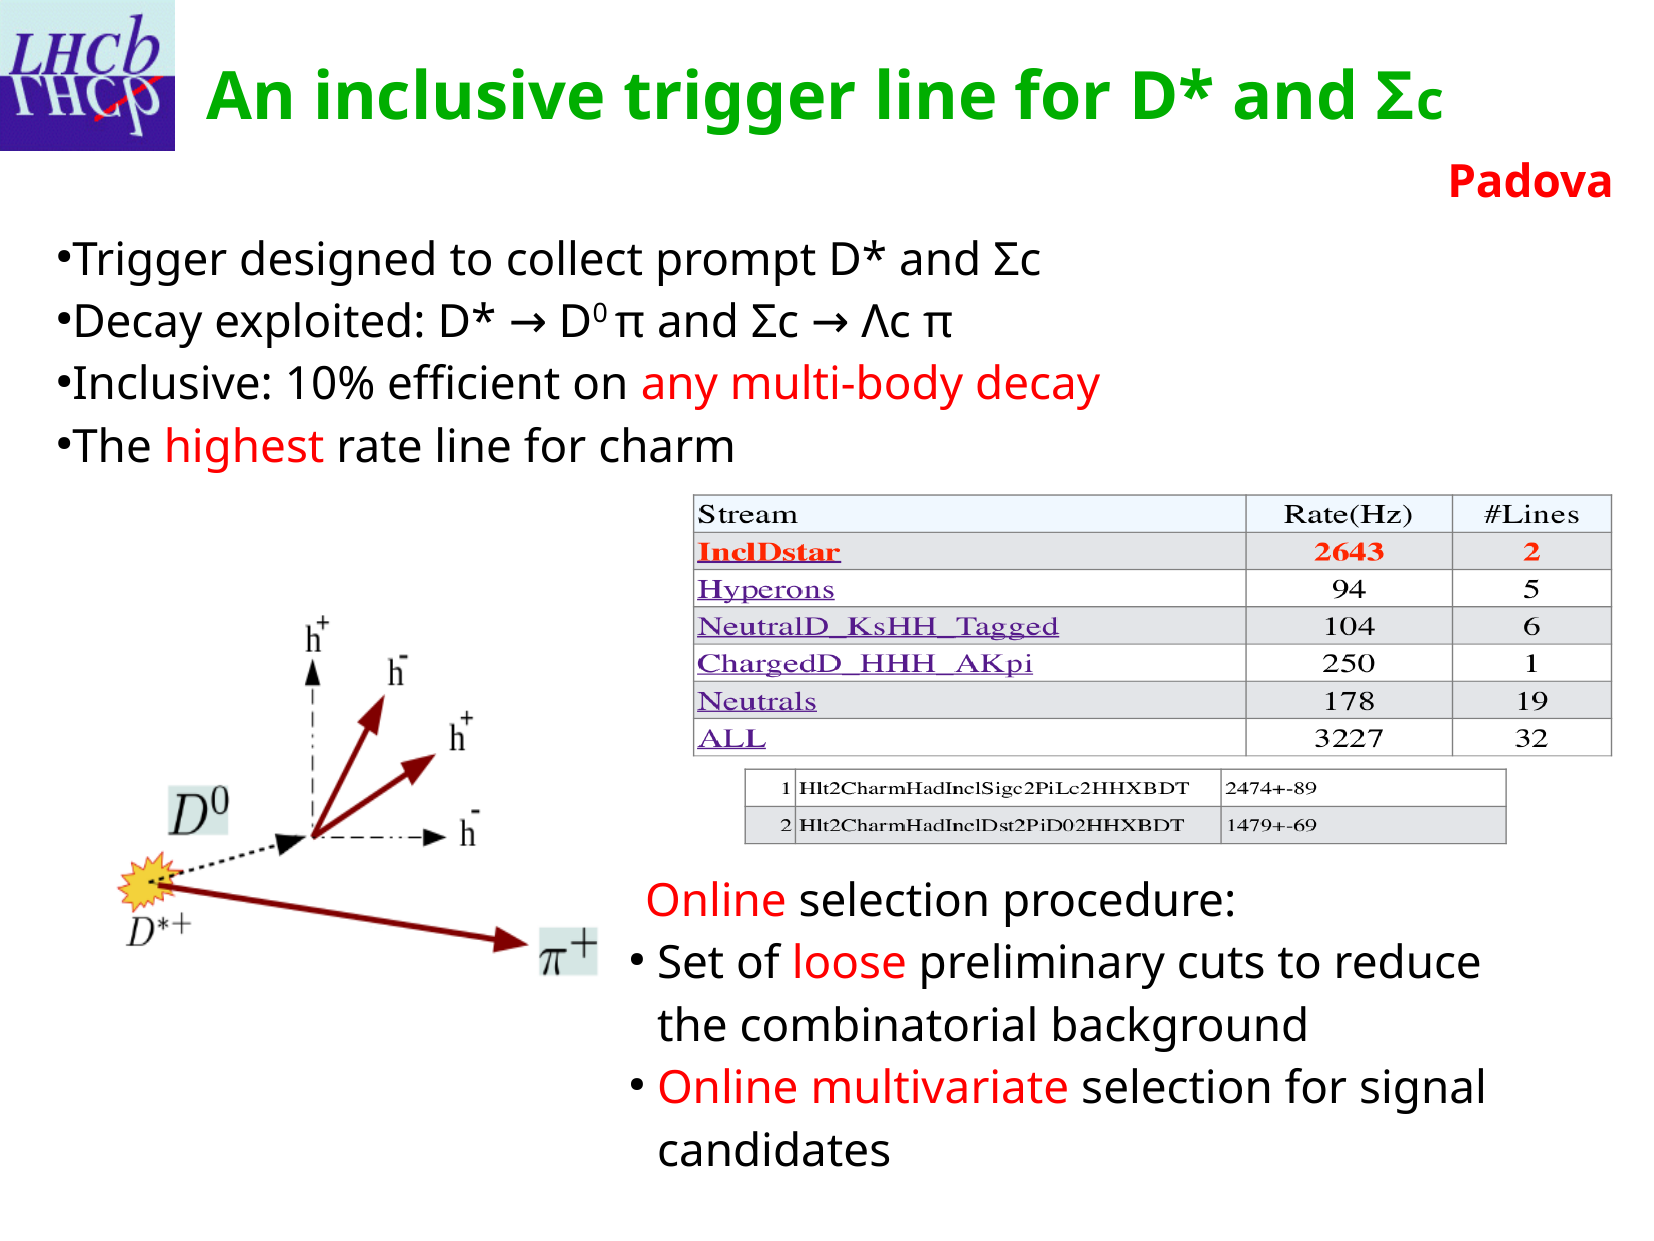

# An inclusive trigger line for D* and Σc
Padova
Trigger designed to collect prompt D* and Σc
Decay exploited: D* → D0 π and Σc → Λc π
Inclusive: 10% efficient on any multi-body decay
The highest rate line for charm
Online selection procedure:
 Set of loose preliminary cuts to reduce
 the combinatorial background
 Online multivariate selection for signal
 candidates